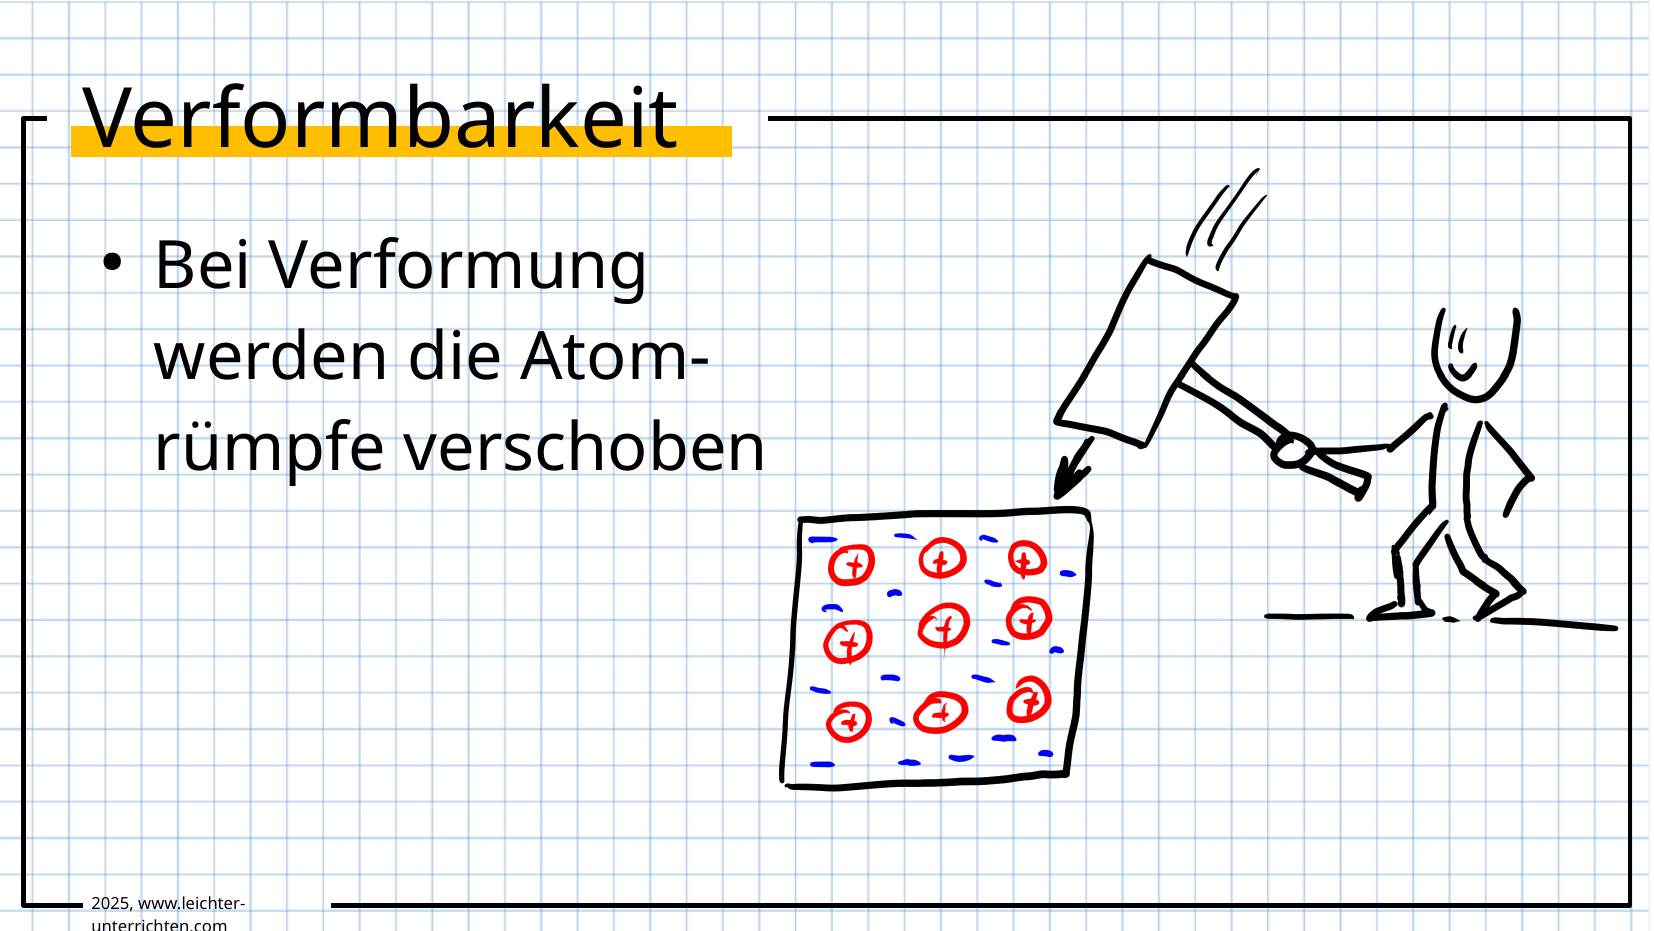

# Verformbarkeit
Bei Verformung
werden die Atom-
rümpfe verschoben